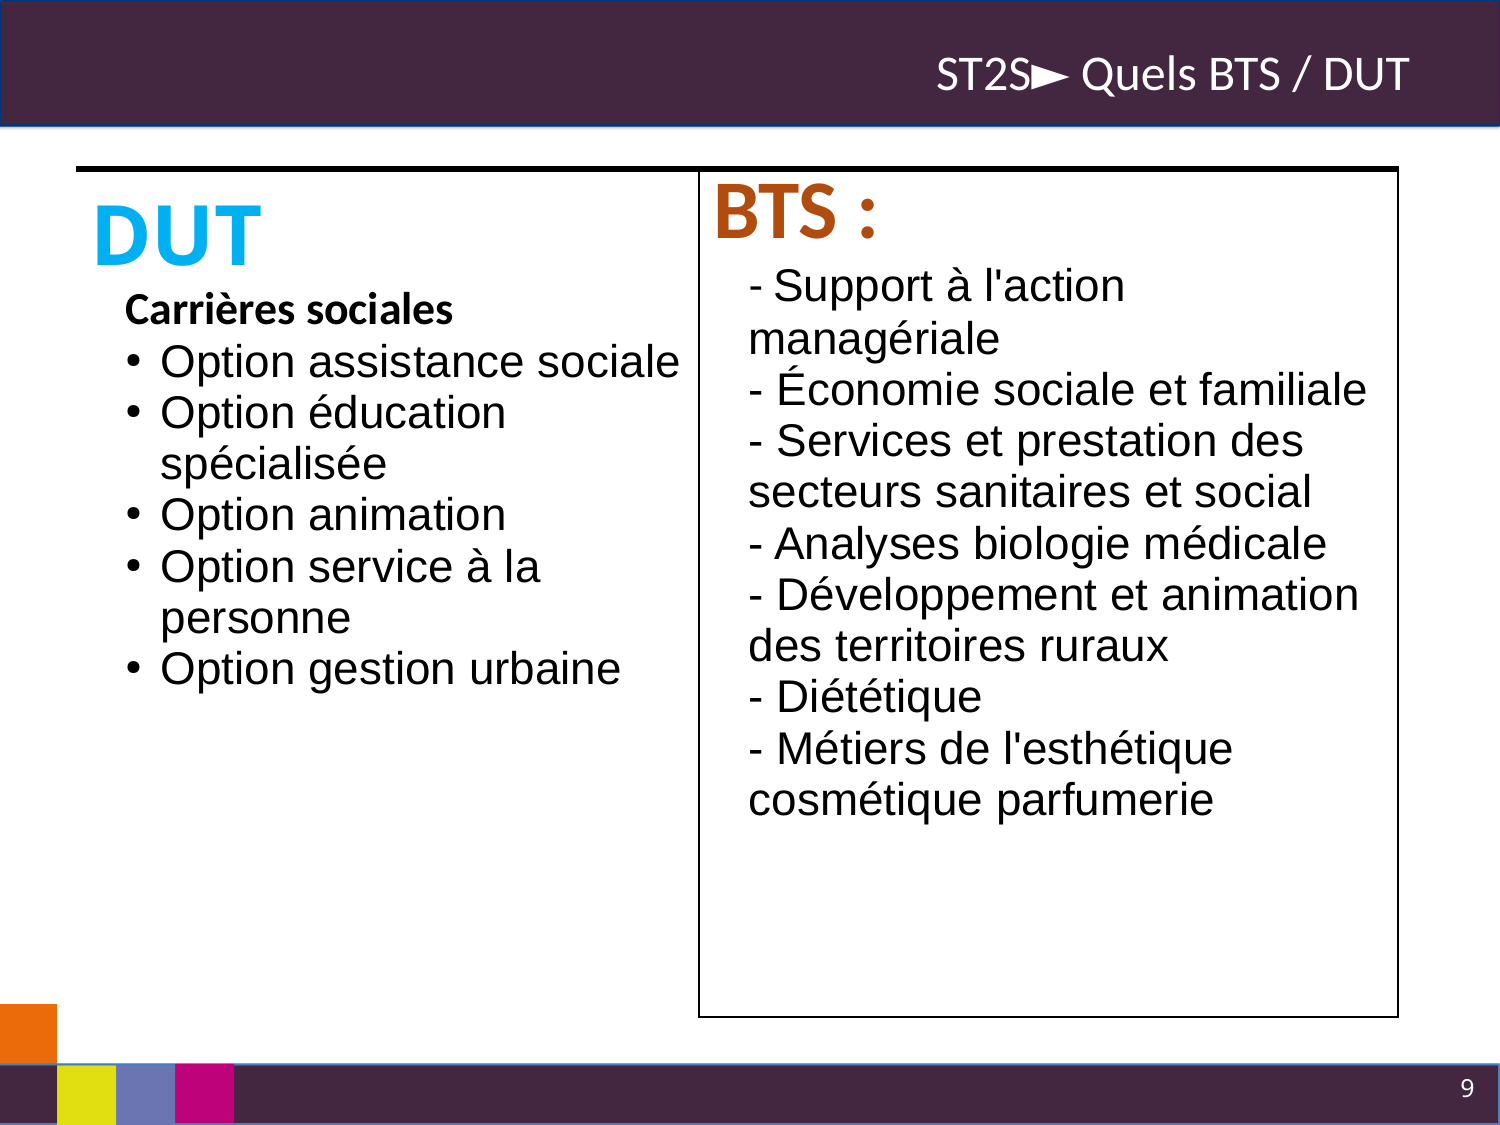

ST2S► Quels BTS / DUT
| DUT Carrières sociales Option assistance sociale Option éducation spécialisée Option animation Option service à la personne Option gestion urbaine | BTS : - Support à l'action managériale - Économie sociale et familiale - Services et prestation des secteurs sanitaires et social - Analyses biologie médicale - Développement et animation des territoires ruraux - Diététique - Métiers de l'esthétique cosmétique parfumerie |
| --- | --- |
| BTS 4 bacheliers STI2D sur 10 préparent un BTS. Leur bagage leur donne accès à l'ensemble des BTS industriels, à certains BTS agricoles (BTSA), à plusieurs spécialités du paramédical | |
| --- | --- |